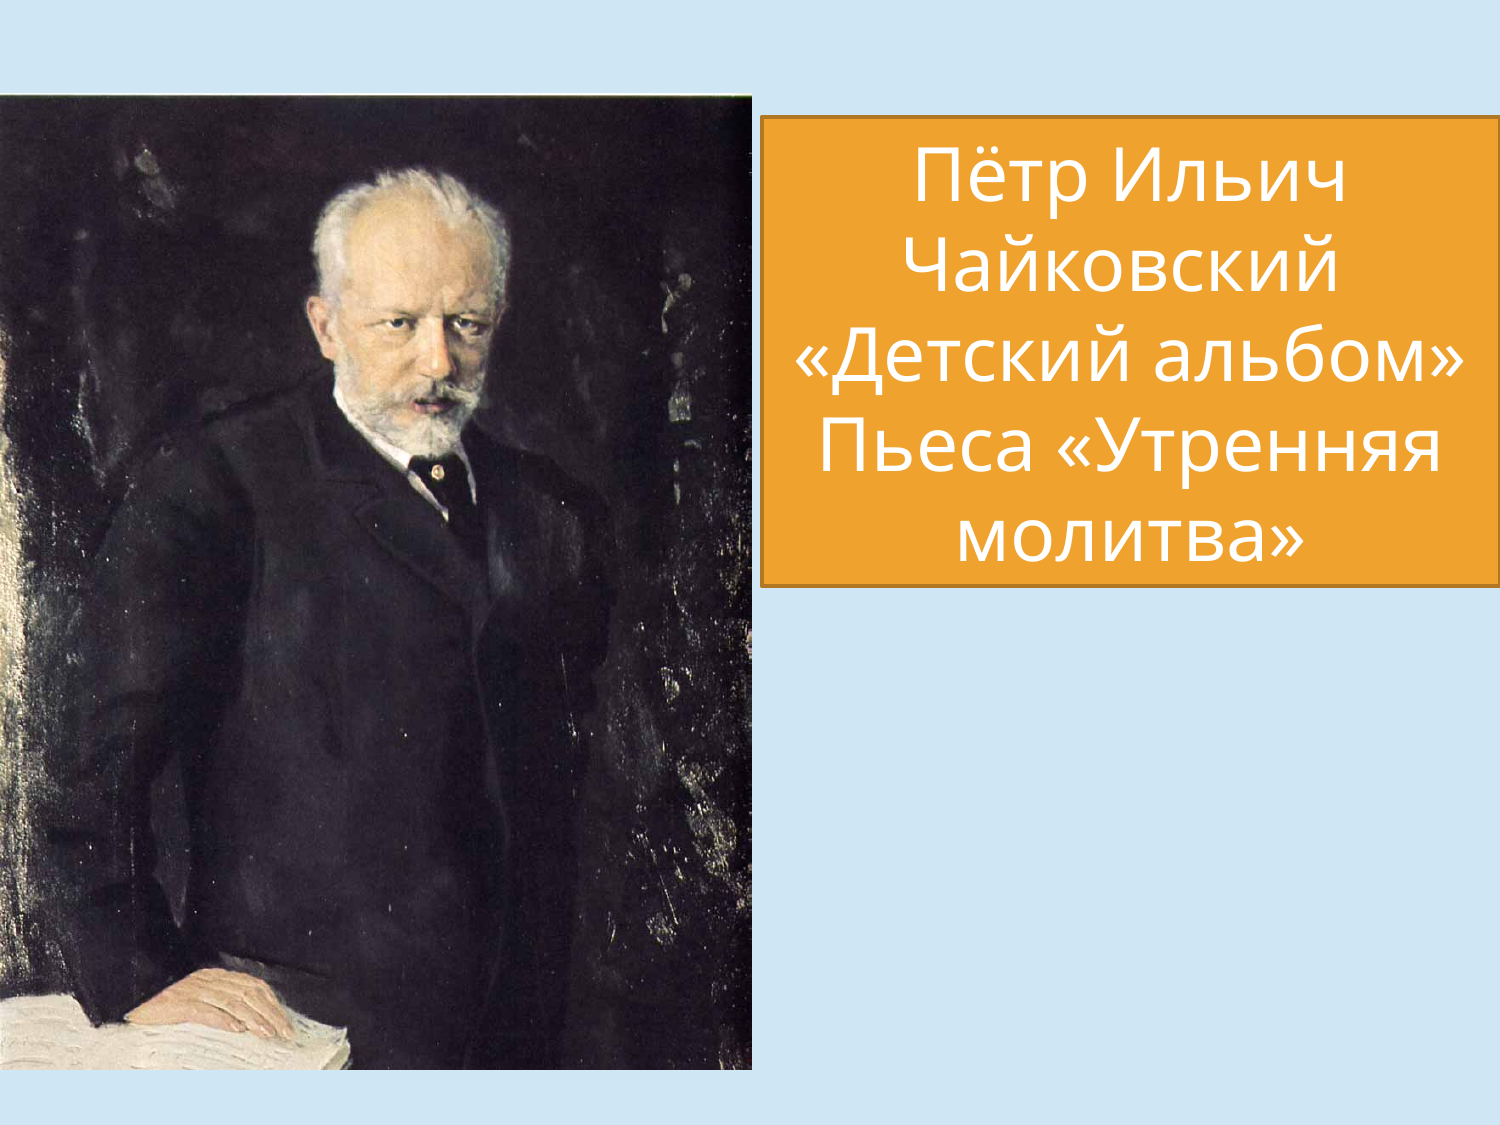

Пётр Ильич Чайковский
«Детский альбом»
Пьеса «Утренняя молитва»